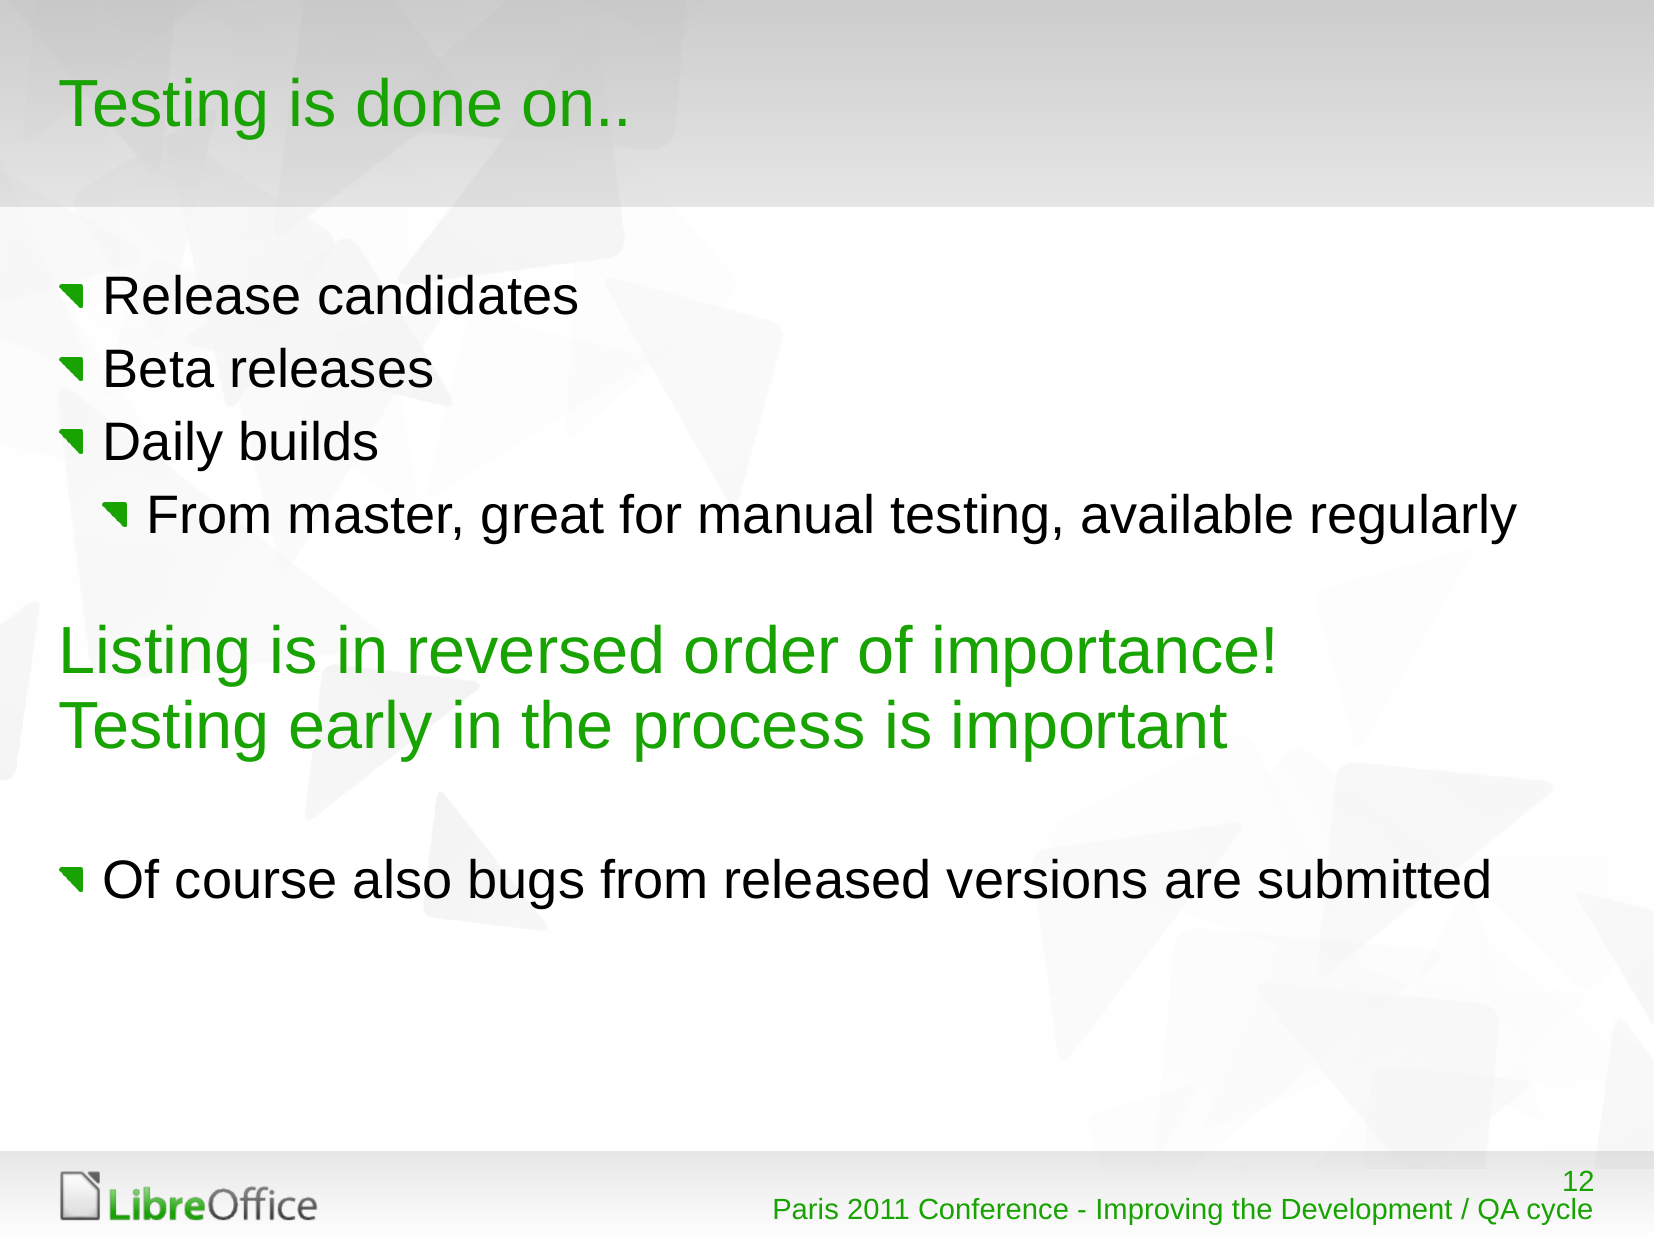

# Testing is done on..
Release candidates
Beta releases
Daily builds
From master, great for manual testing, available regularly
Of course also bugs from released versions are submitted
Listing is in reversed order of importance!
Testing early in the process is important
12
Paris 2011 Conference - Improving the Development / QA cycle